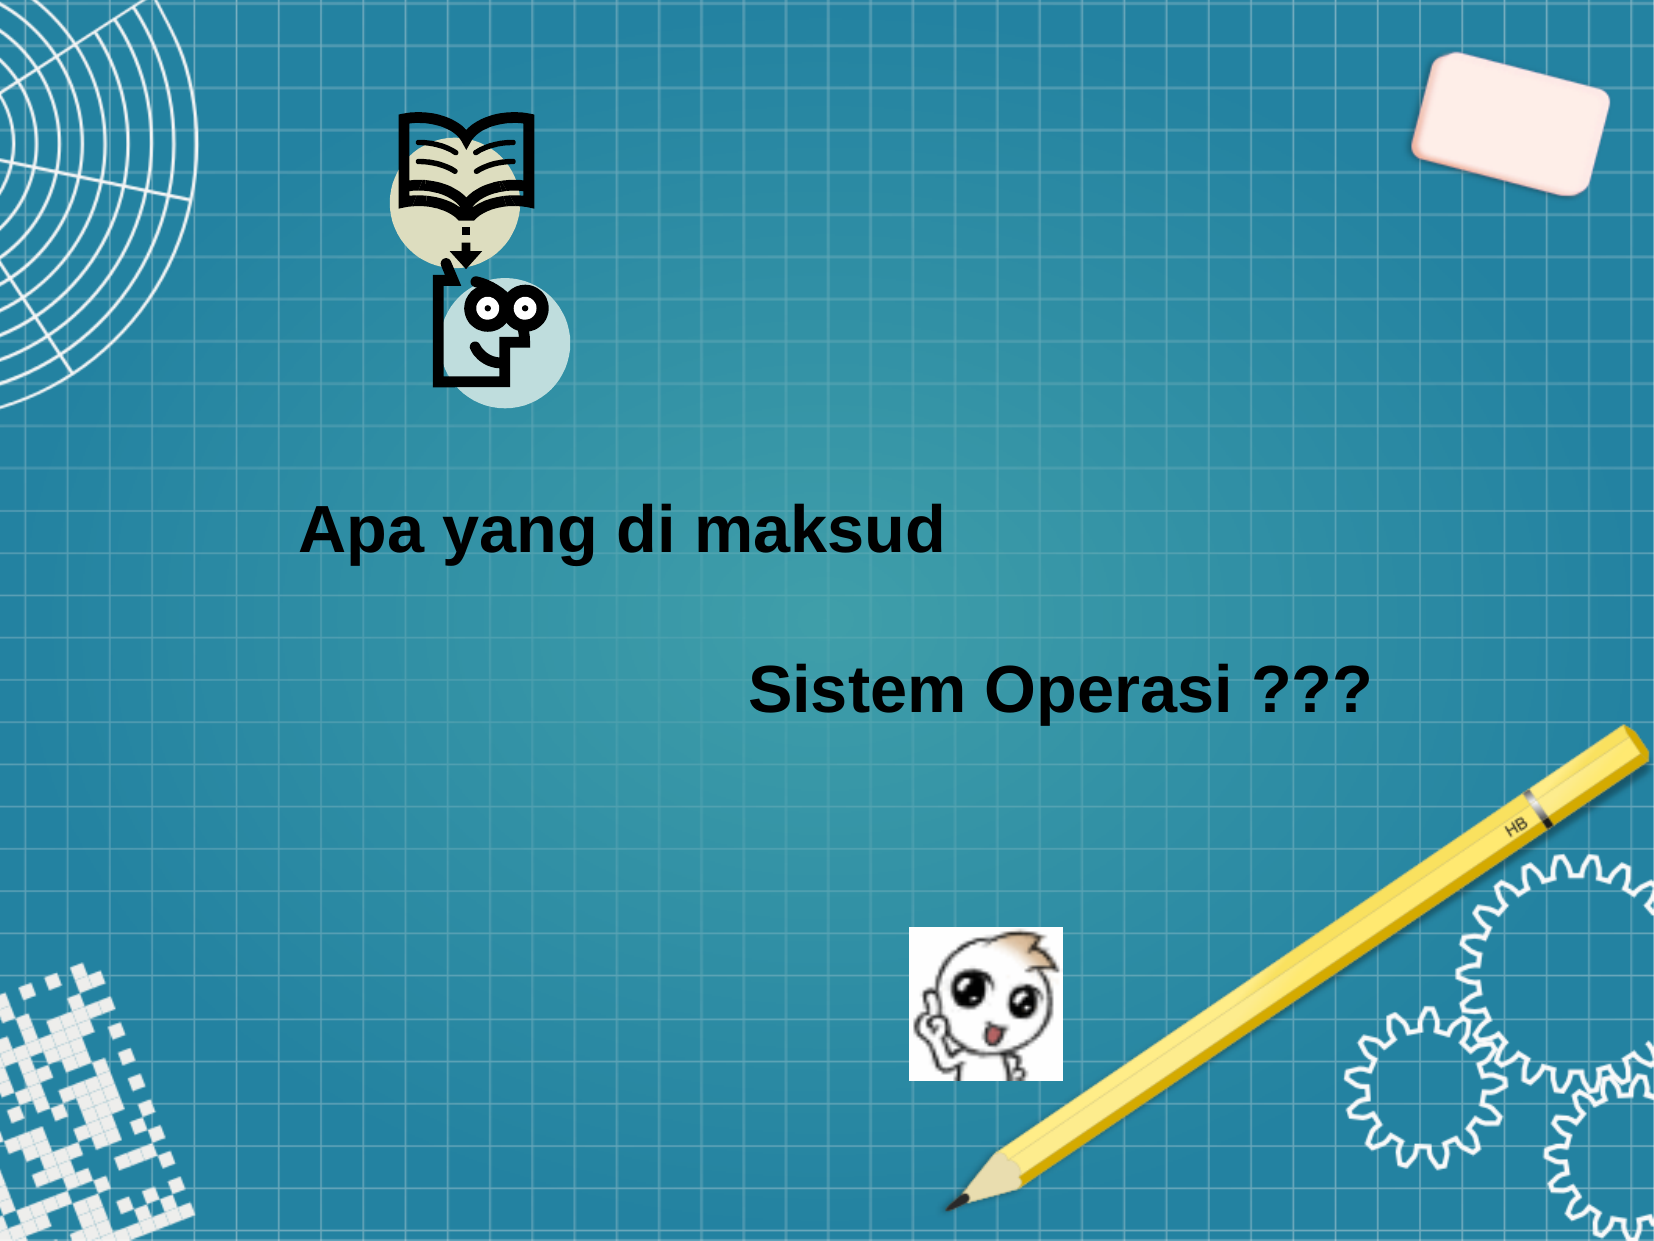

Apa yang di maksud
			Sistem Operasi ???